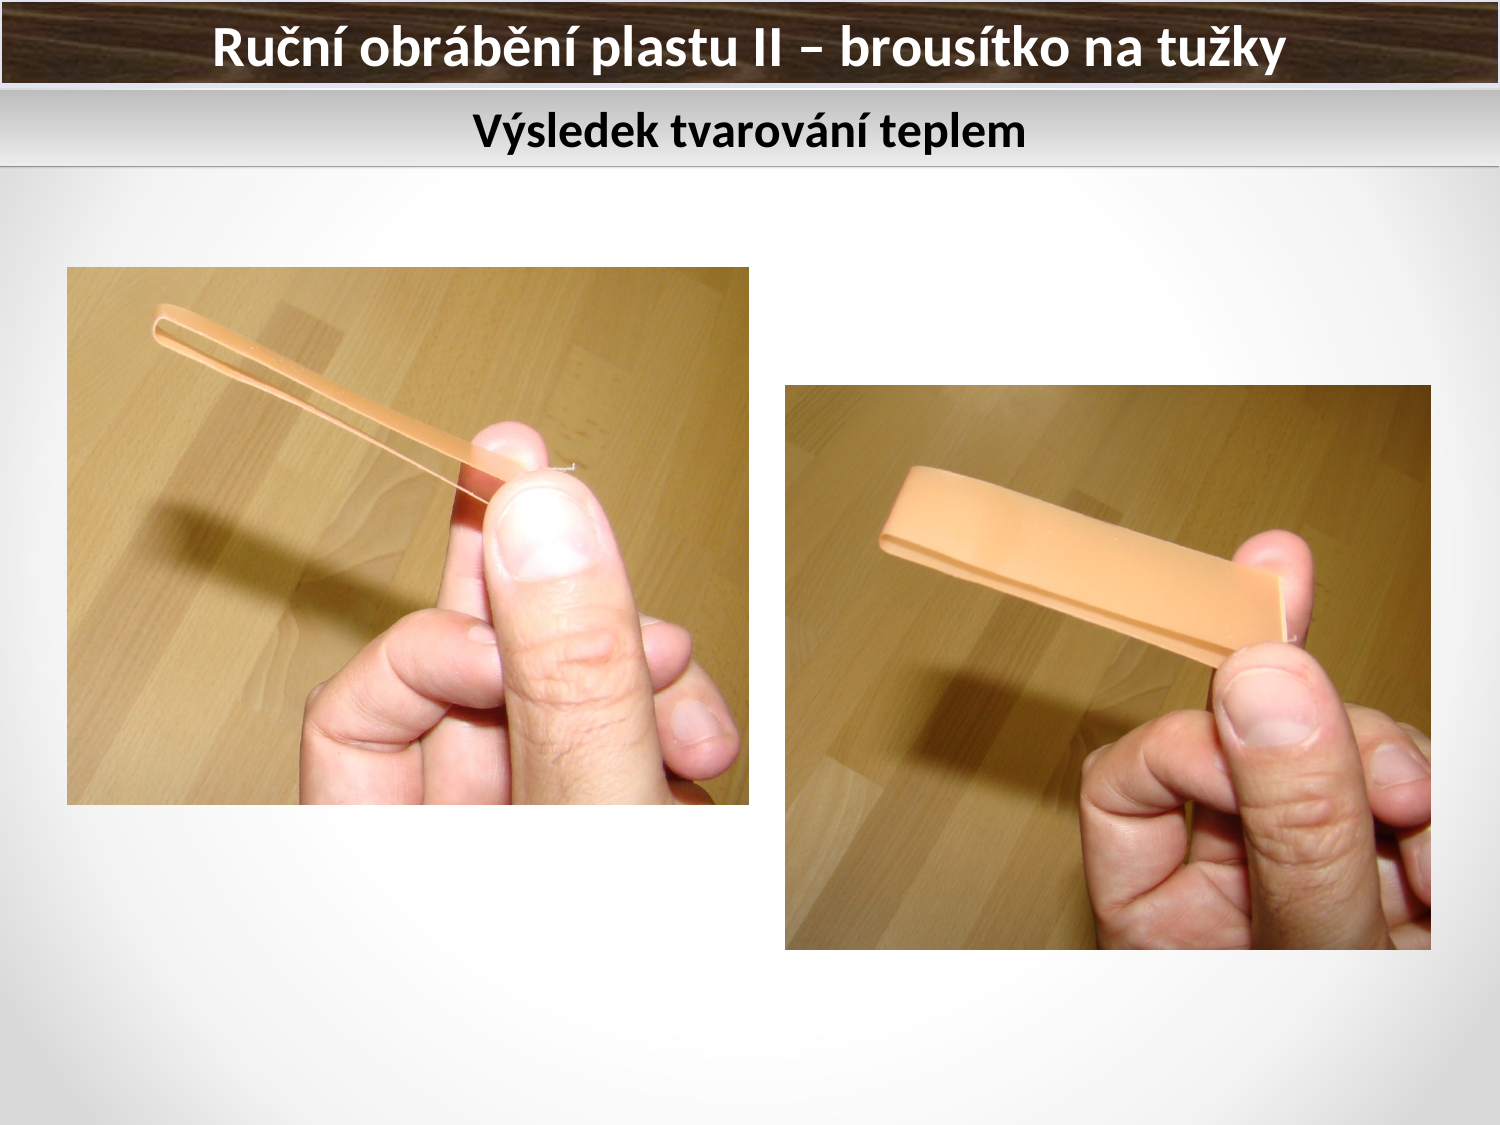

Ruční obrábění plastu II – brousítko na tužky
Výsledek tvarování teplem